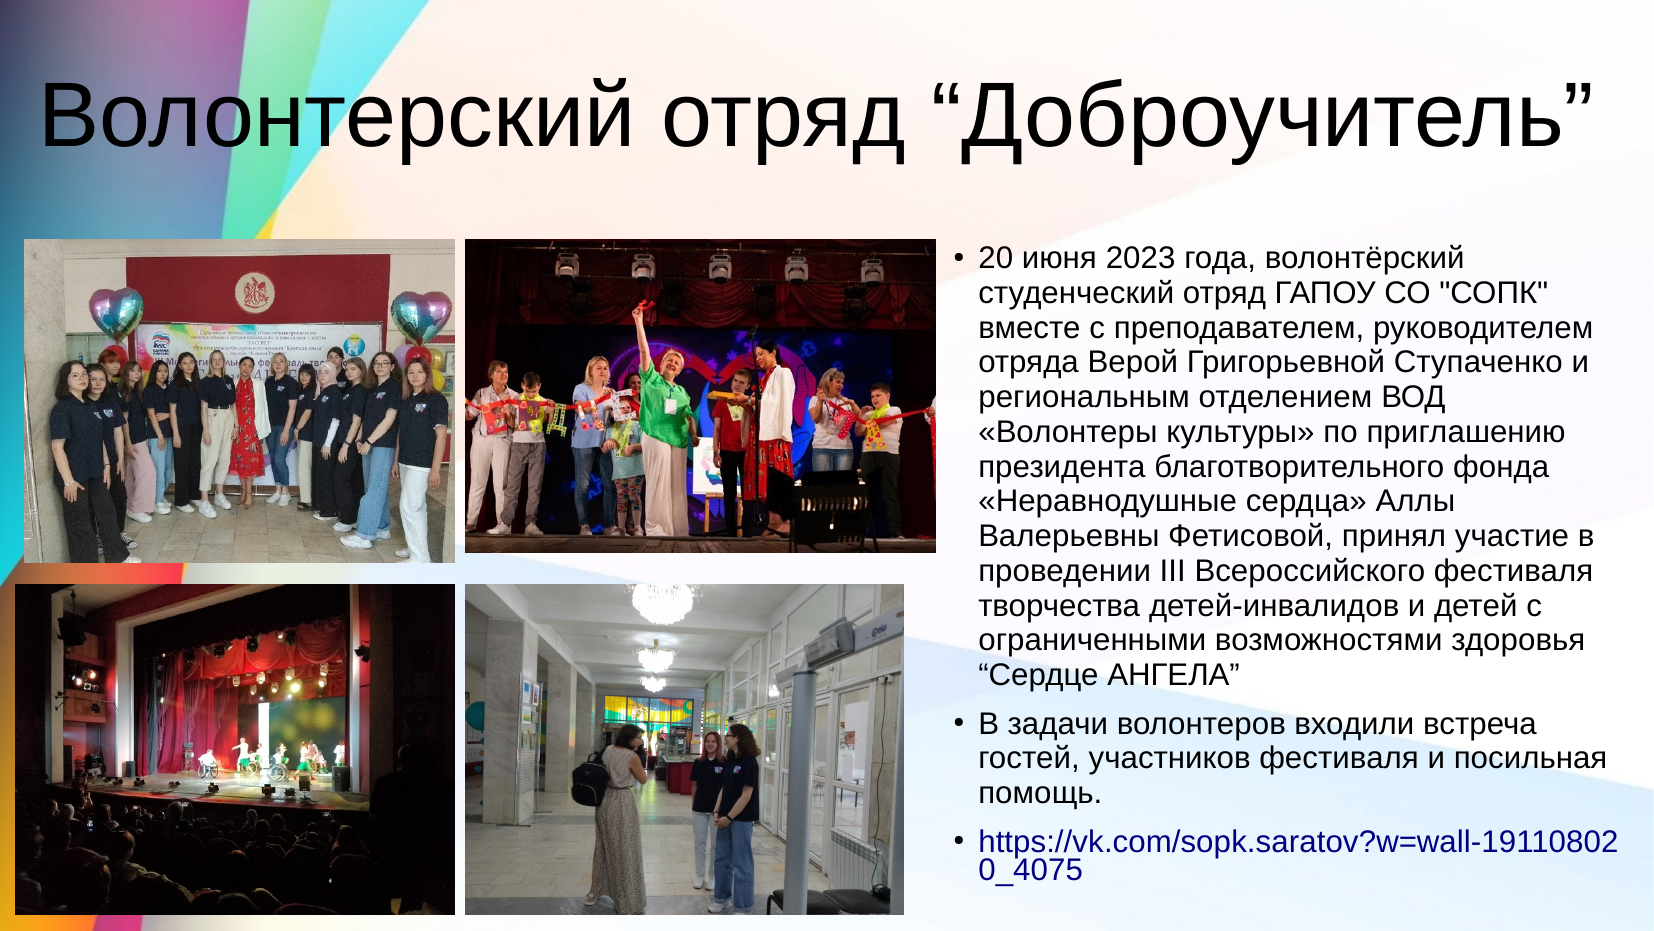

# Волонтерский отряд “Доброучитель”
20 июня 2023 года, волонтёрский студенческий отряд ГАПОУ СО "СОПК" вместе с преподавателем, руководителем отряда Верой Григорьевной Ступаченко и региональным отделением ВОД «Волонтеры культуры» по приглашению президента благотворительного фонда «Неравнодушные сердца» Аллы Валерьевны Фетисовой, принял участие в проведении III Всероссийского фестиваля творчества детей-инвалидов и детей с ограниченными возможностями здоровья “Сердце АНГЕЛА”
В задачи волонтеров входили встреча гостей, участников фестиваля и посильная помощь.
https://vk.com/sopk.saratov?w=wall-191108020_4075